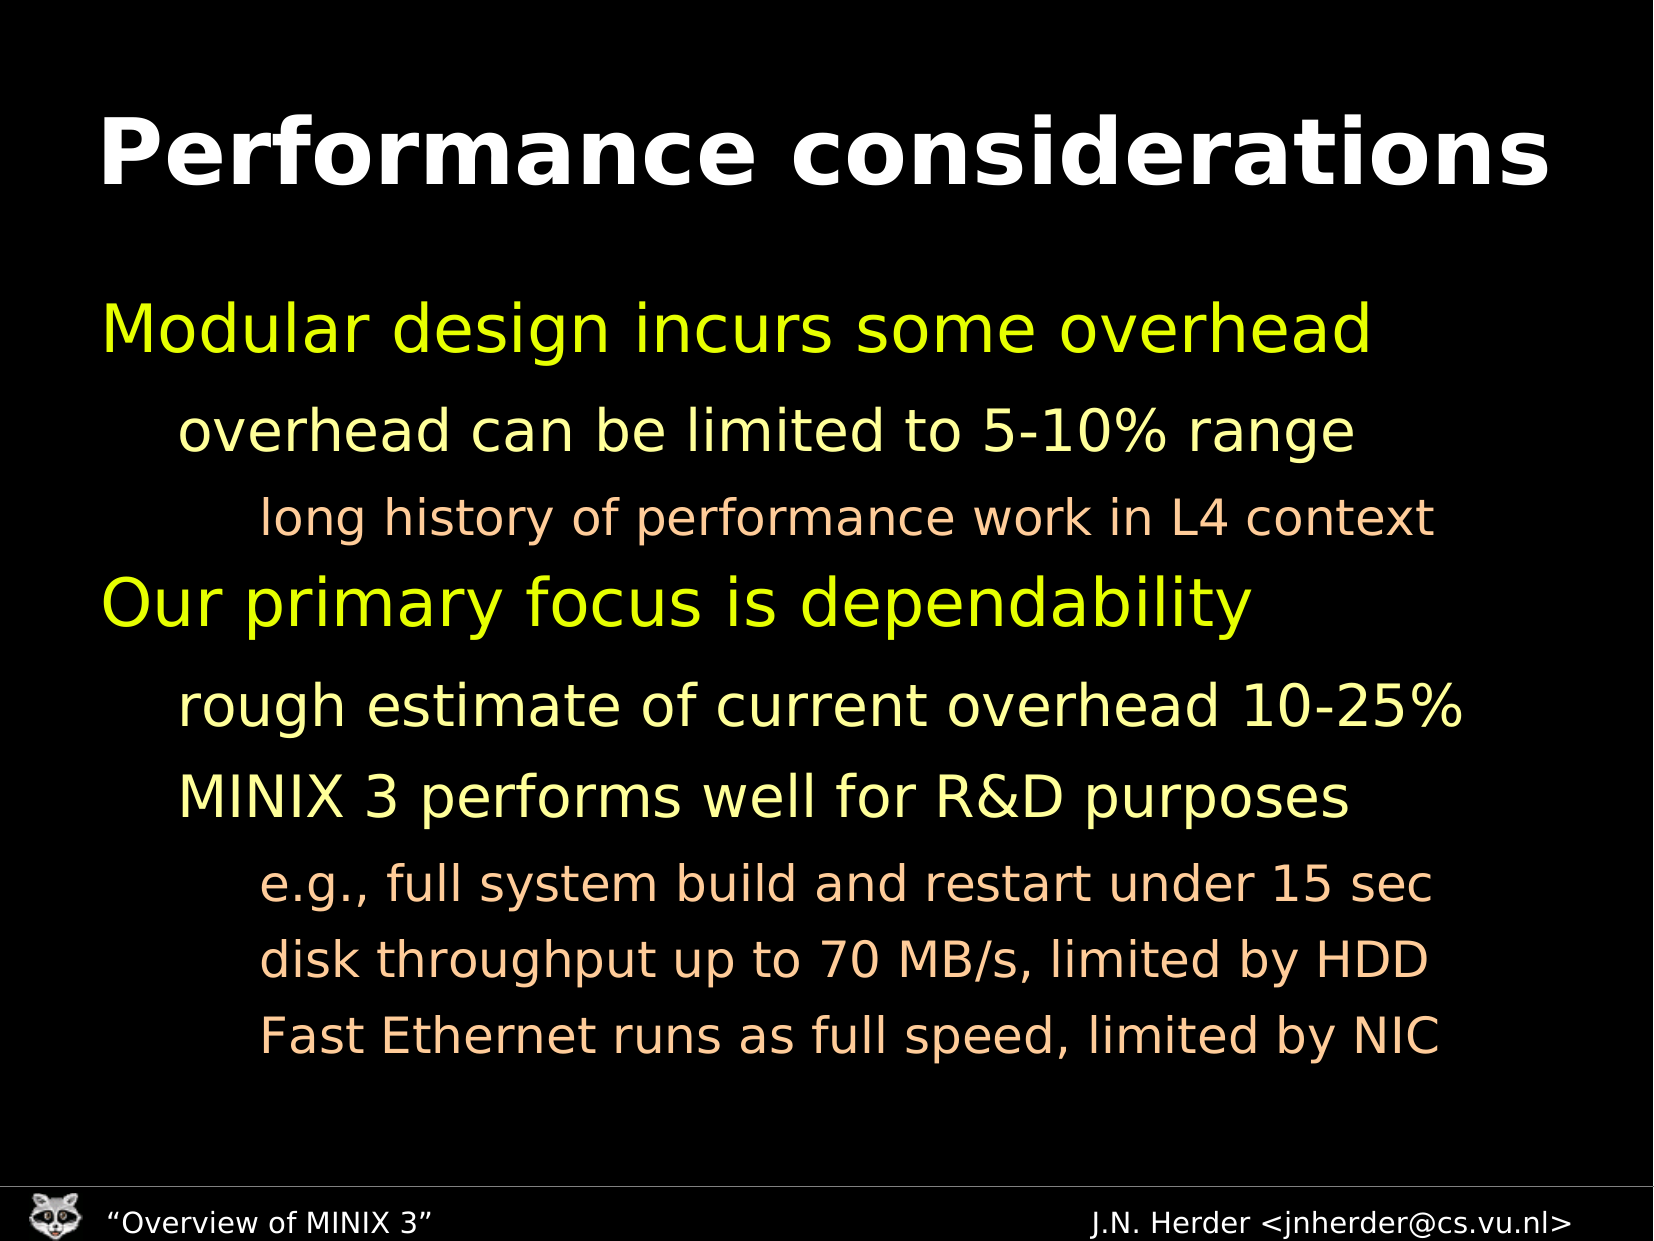

# Performance considerations
Modular design incurs some overhead
overhead can be limited to 5-10% range
long history of performance work in L4 context
Our primary focus is dependability
rough estimate of current overhead 10-25%
MINIX 3 performs well for R&D purposes
e.g., full system build and restart under 15 sec
disk throughput up to 70 MB/s, limited by HDD
Fast Ethernet runs as full speed, limited by NIC